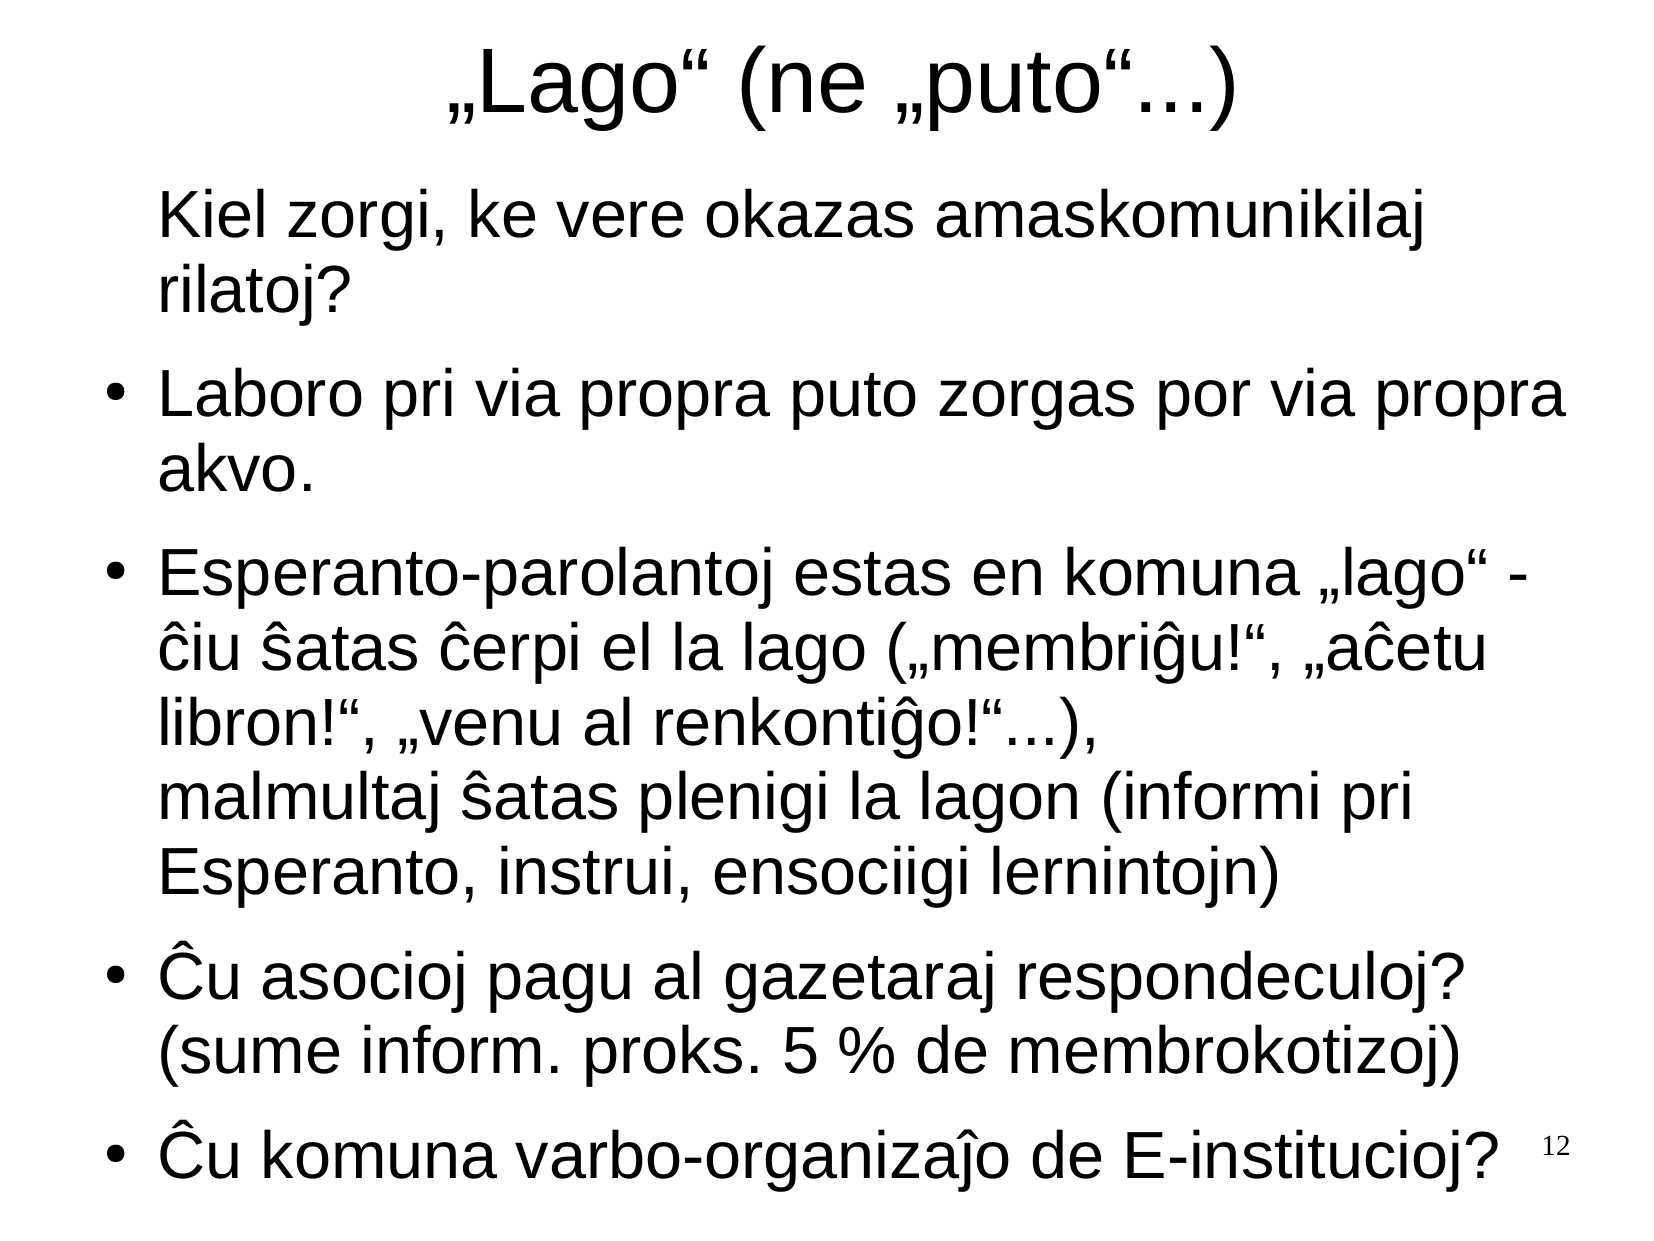

# „Lago“ (ne „puto“...)
Kiel zorgi, ke vere okazas amaskomunikilaj rilatoj?
Laboro pri via propra puto zorgas por via propra akvo.
Esperanto-parolantoj estas en komuna „lago“ - ĉiu ŝatas ĉerpi el la lago („membriĝu!“, „aĉetu libron!“, „venu al renkontiĝo!“...),
malmultaj ŝatas plenigi la lagon (informi pri Esperanto, instrui, ensociigi lernintojn)
Ĉu asocioj pagu al gazetaraj respondeculoj?
(sume inform. proks. 5 % de membrokotizoj)
Ĉu komuna varbo-organizaĵo de E-institucioj?
12